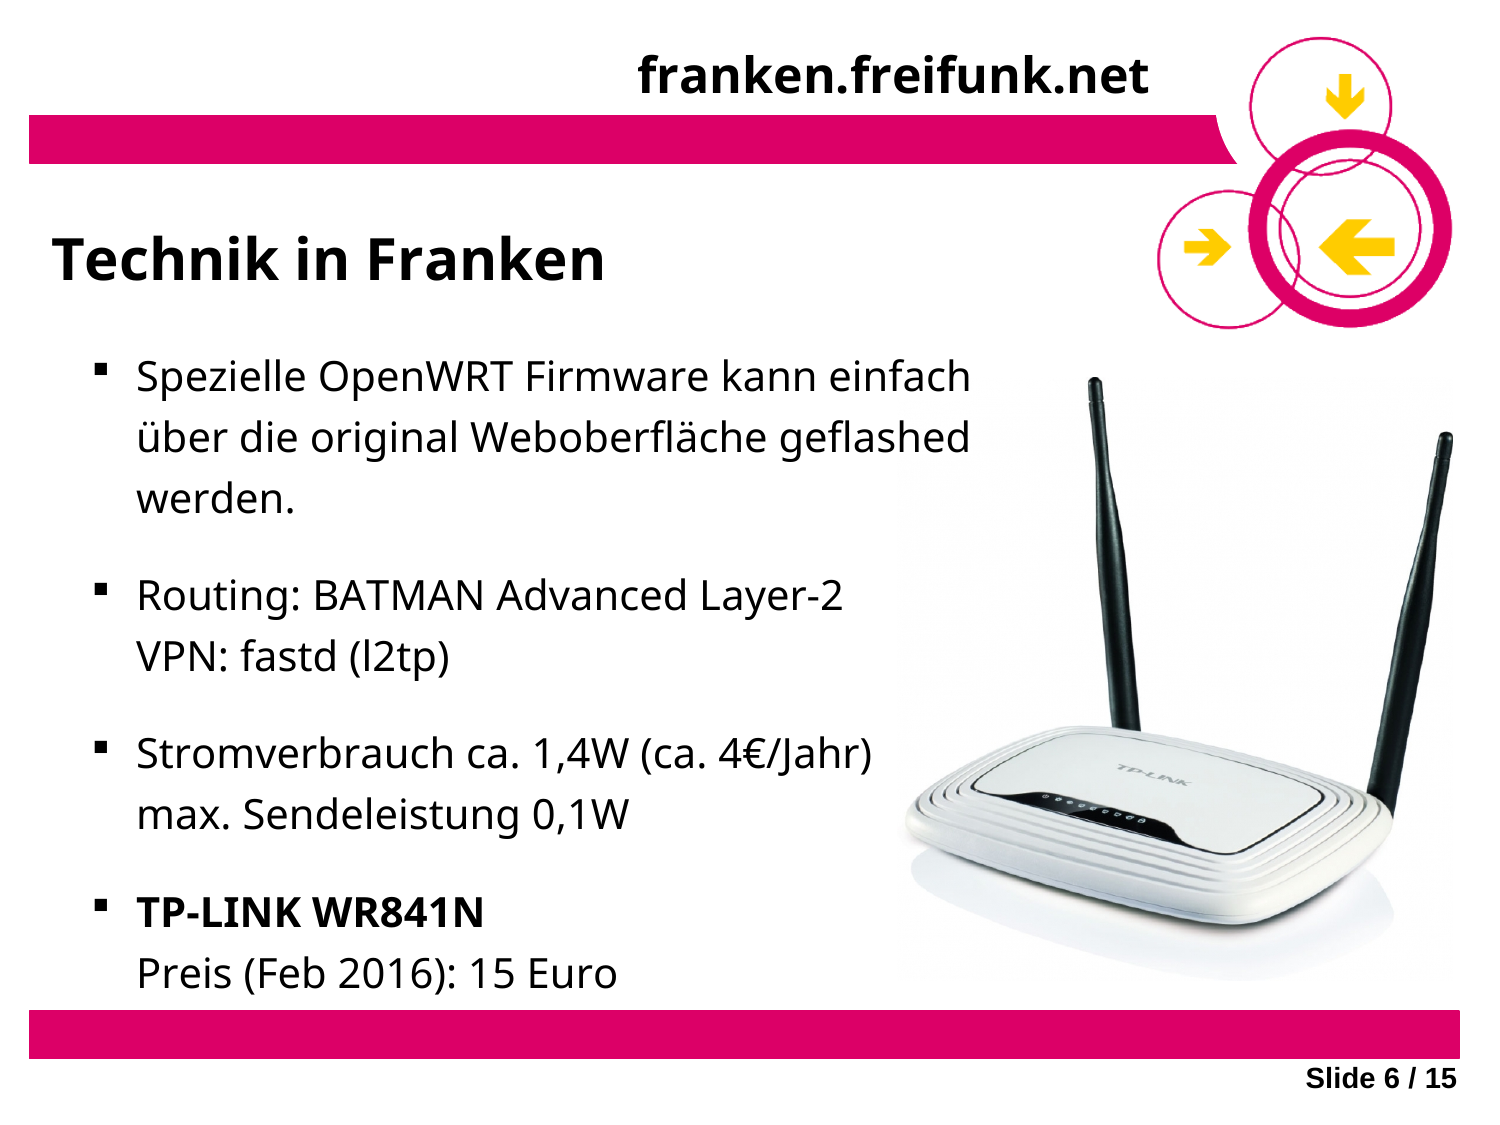

Technik in Franken
Spezielle OpenWRT Firmware kann einfach über die original Weboberfläche geflashed werden.
Routing: BATMAN Advanced Layer-2
VPN: fastd (l2tp)
Stromverbrauch ca. 1,4W (ca. 4€/Jahr)
max. Sendeleistung 0,1W
TP-LINK WR841N
Preis (Feb 2016): 15 Euro
6